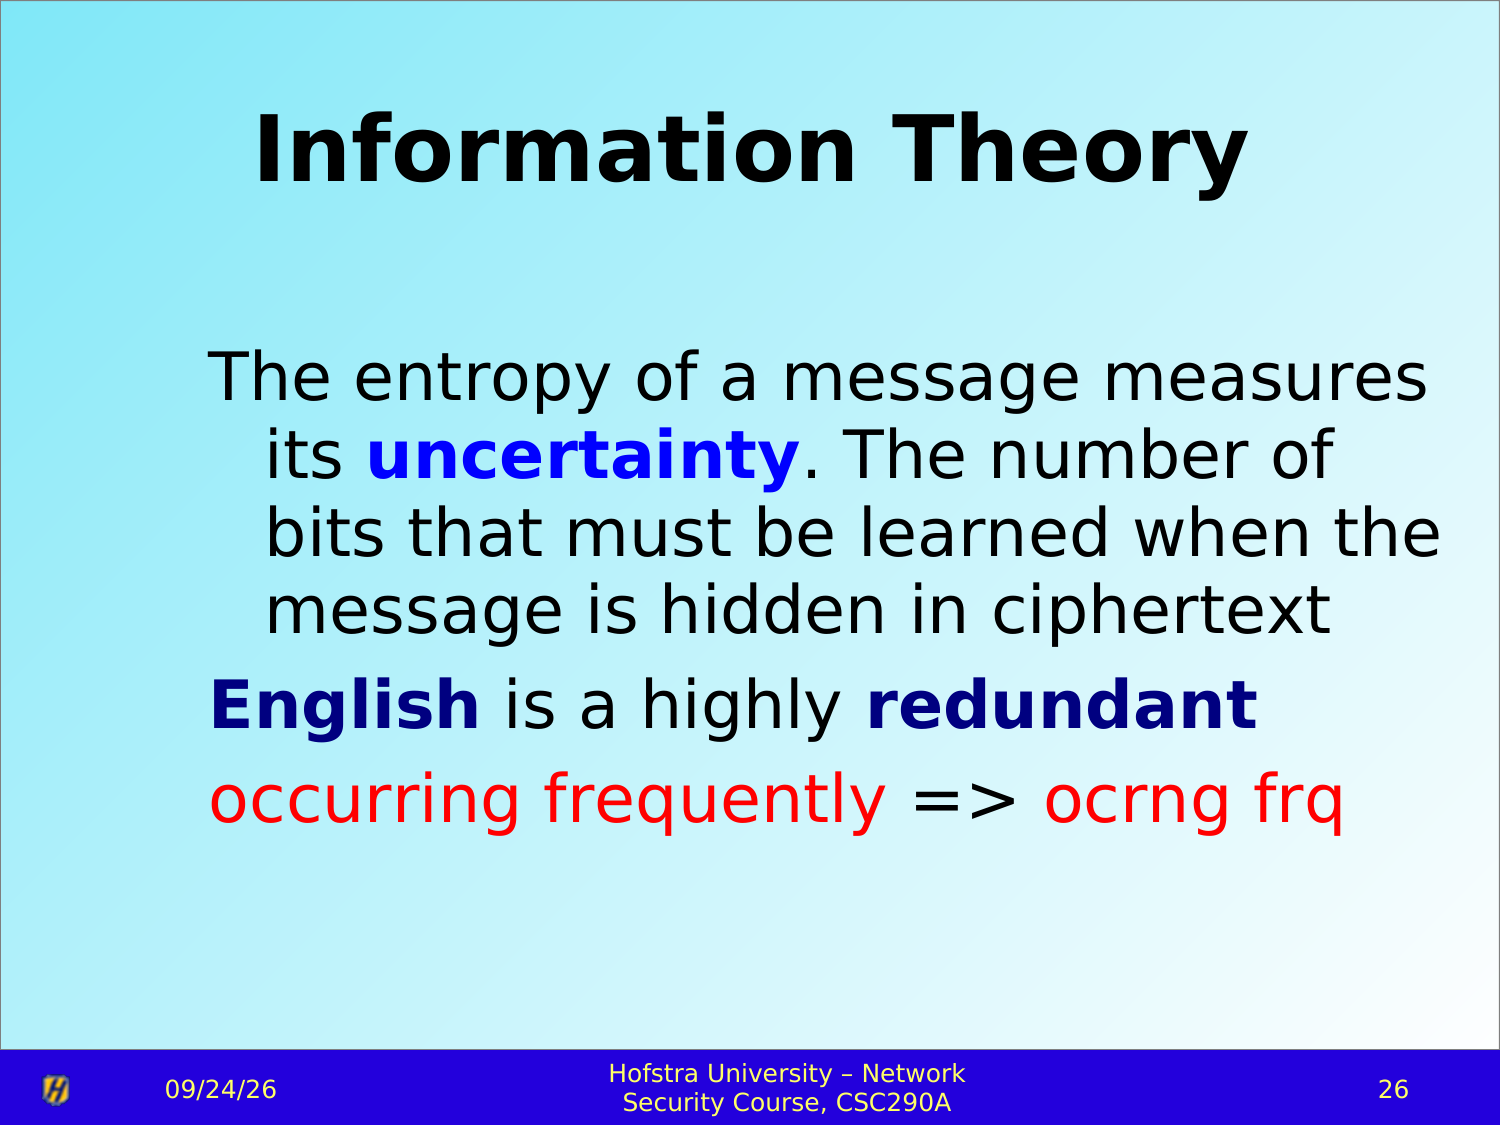

# Information Theory
The entropy of a message measures its uncertainty. The number of bits that must be learned when the message is hidden in ciphertext
English is a highly redundant
occurring frequently => ocrng frq
26